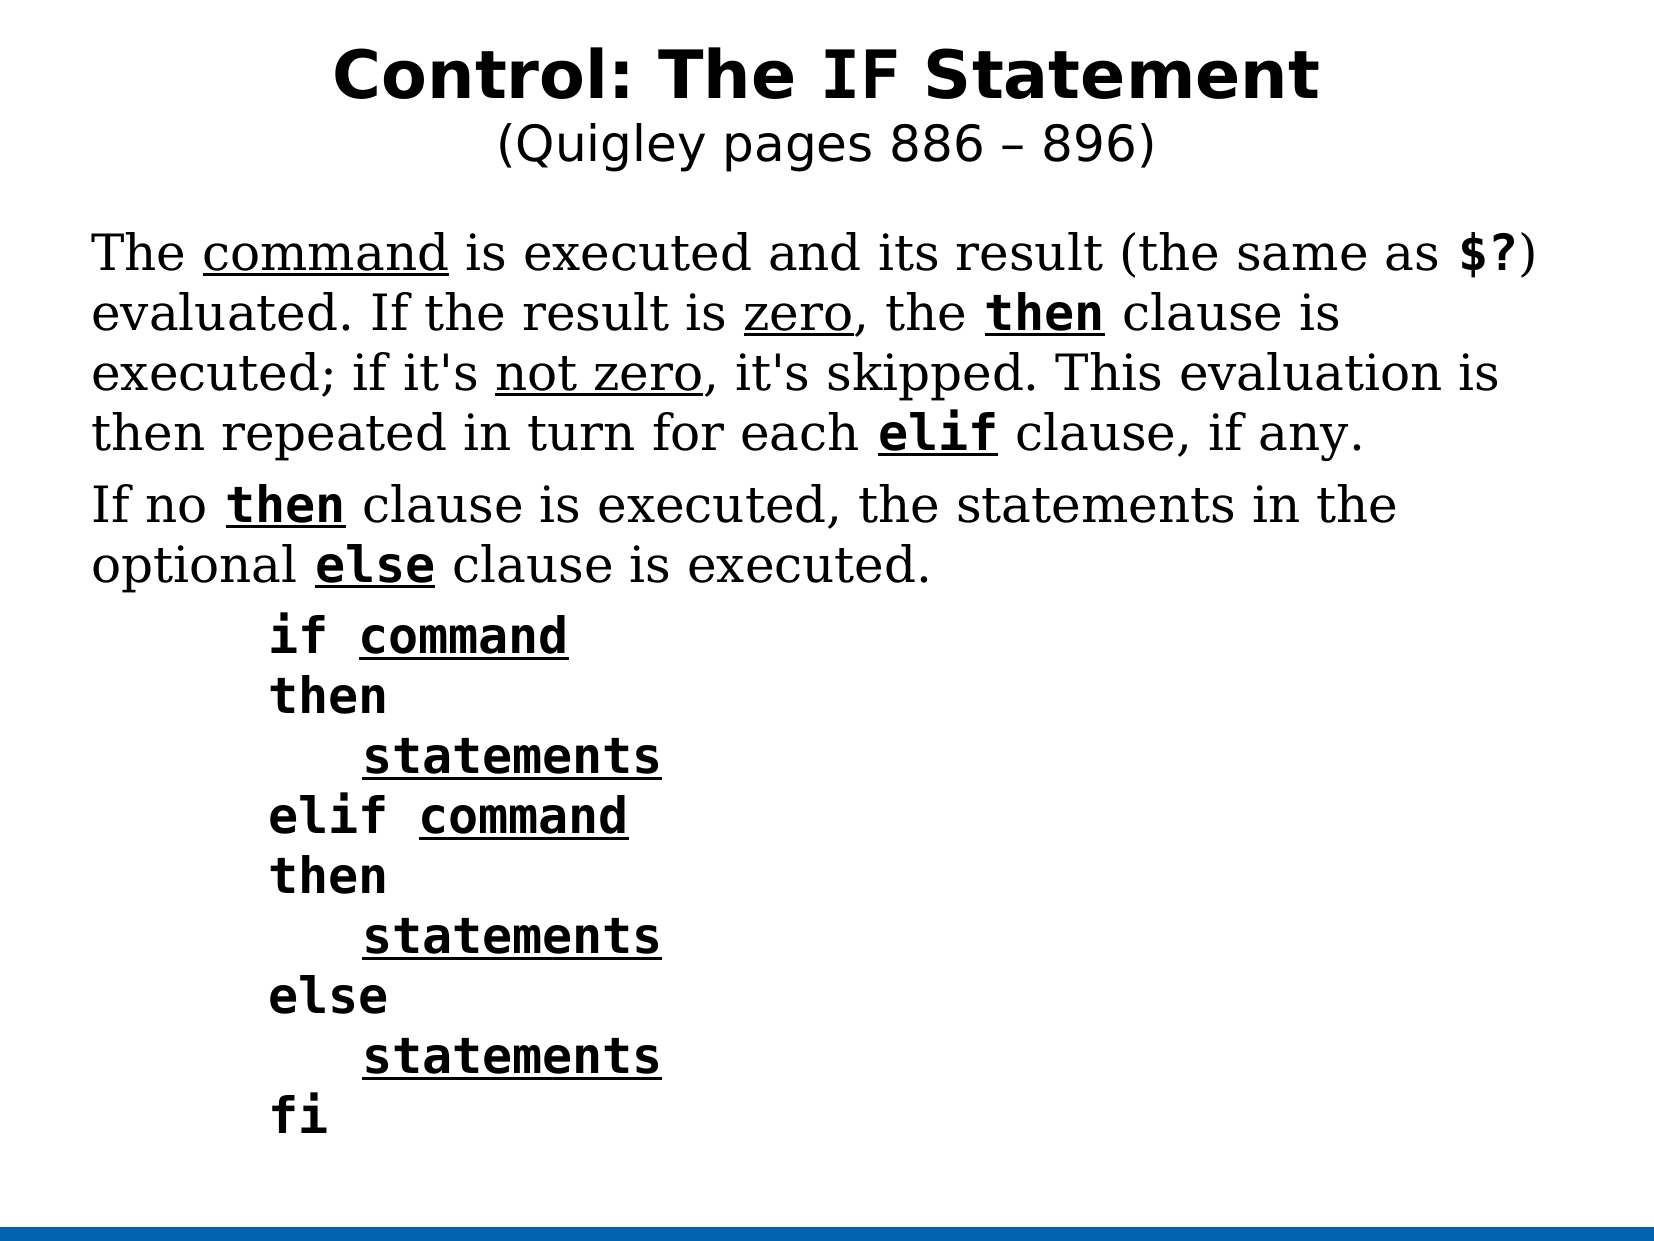

# Control: The IF Statement (Quigley pages 886 – 896)
The command is executed and its result (the same as $?) evaluated. If the result is zero, the then clause is executed; if it's not zero, it's skipped. This evaluation is then repeated in turn for each elif clause, if any.
If no then clause is executed, the statements in the optional else clause is executed.
if command
then
	statements
elif command
then
	statements
else
	statements
fi